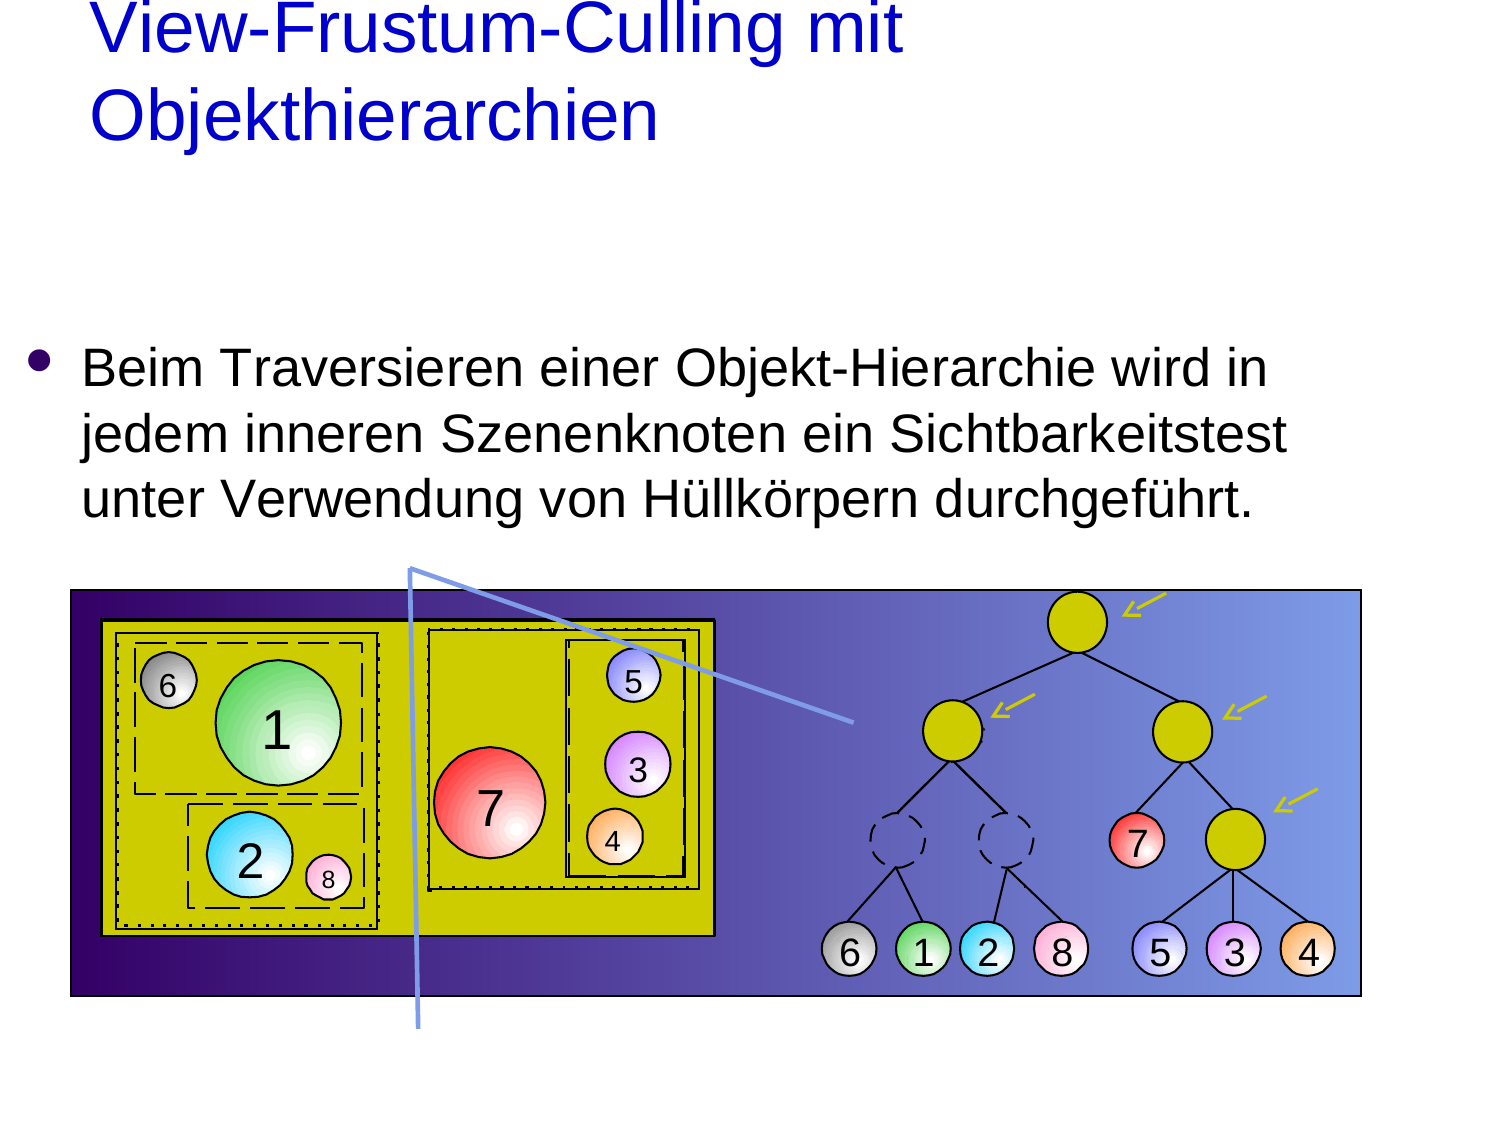

View-Frustum-Culling mit Objekthierarchien
5
6
1
3
7
7
4
2
8
6
8
5
3
4
1
2
# Beim Traversieren einer Objekt-Hierarchie wird in jedem inneren Szenenknoten ein Sichtbarkeitstest unter Verwendung von Hüllkörpern durchgeführt.